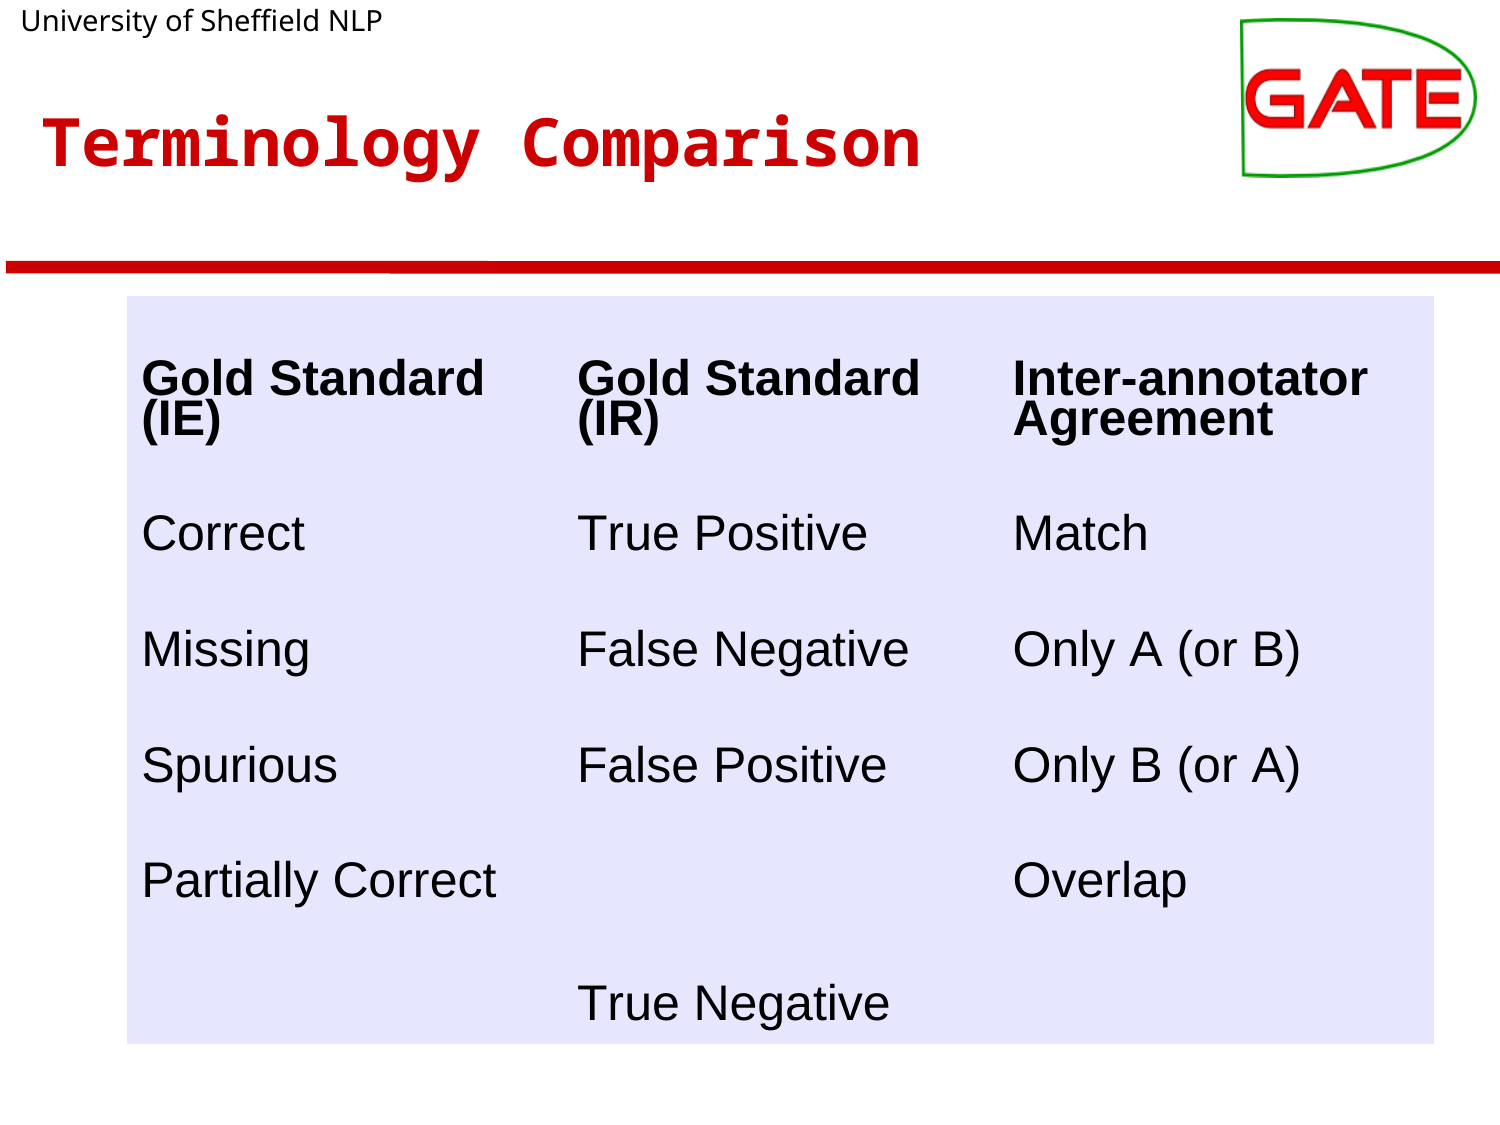

# Terminology Comparison
| Gold Standard (IE) | Gold Standard (IR) | Inter-annotator Agreement |
| --- | --- | --- |
| Correct | True Positive | Match |
| Missing | False Negative | Only A (or B) |
| Spurious | False Positive | Only B (or A) |
| Partially Correct | | Overlap |
| | True Negative | |